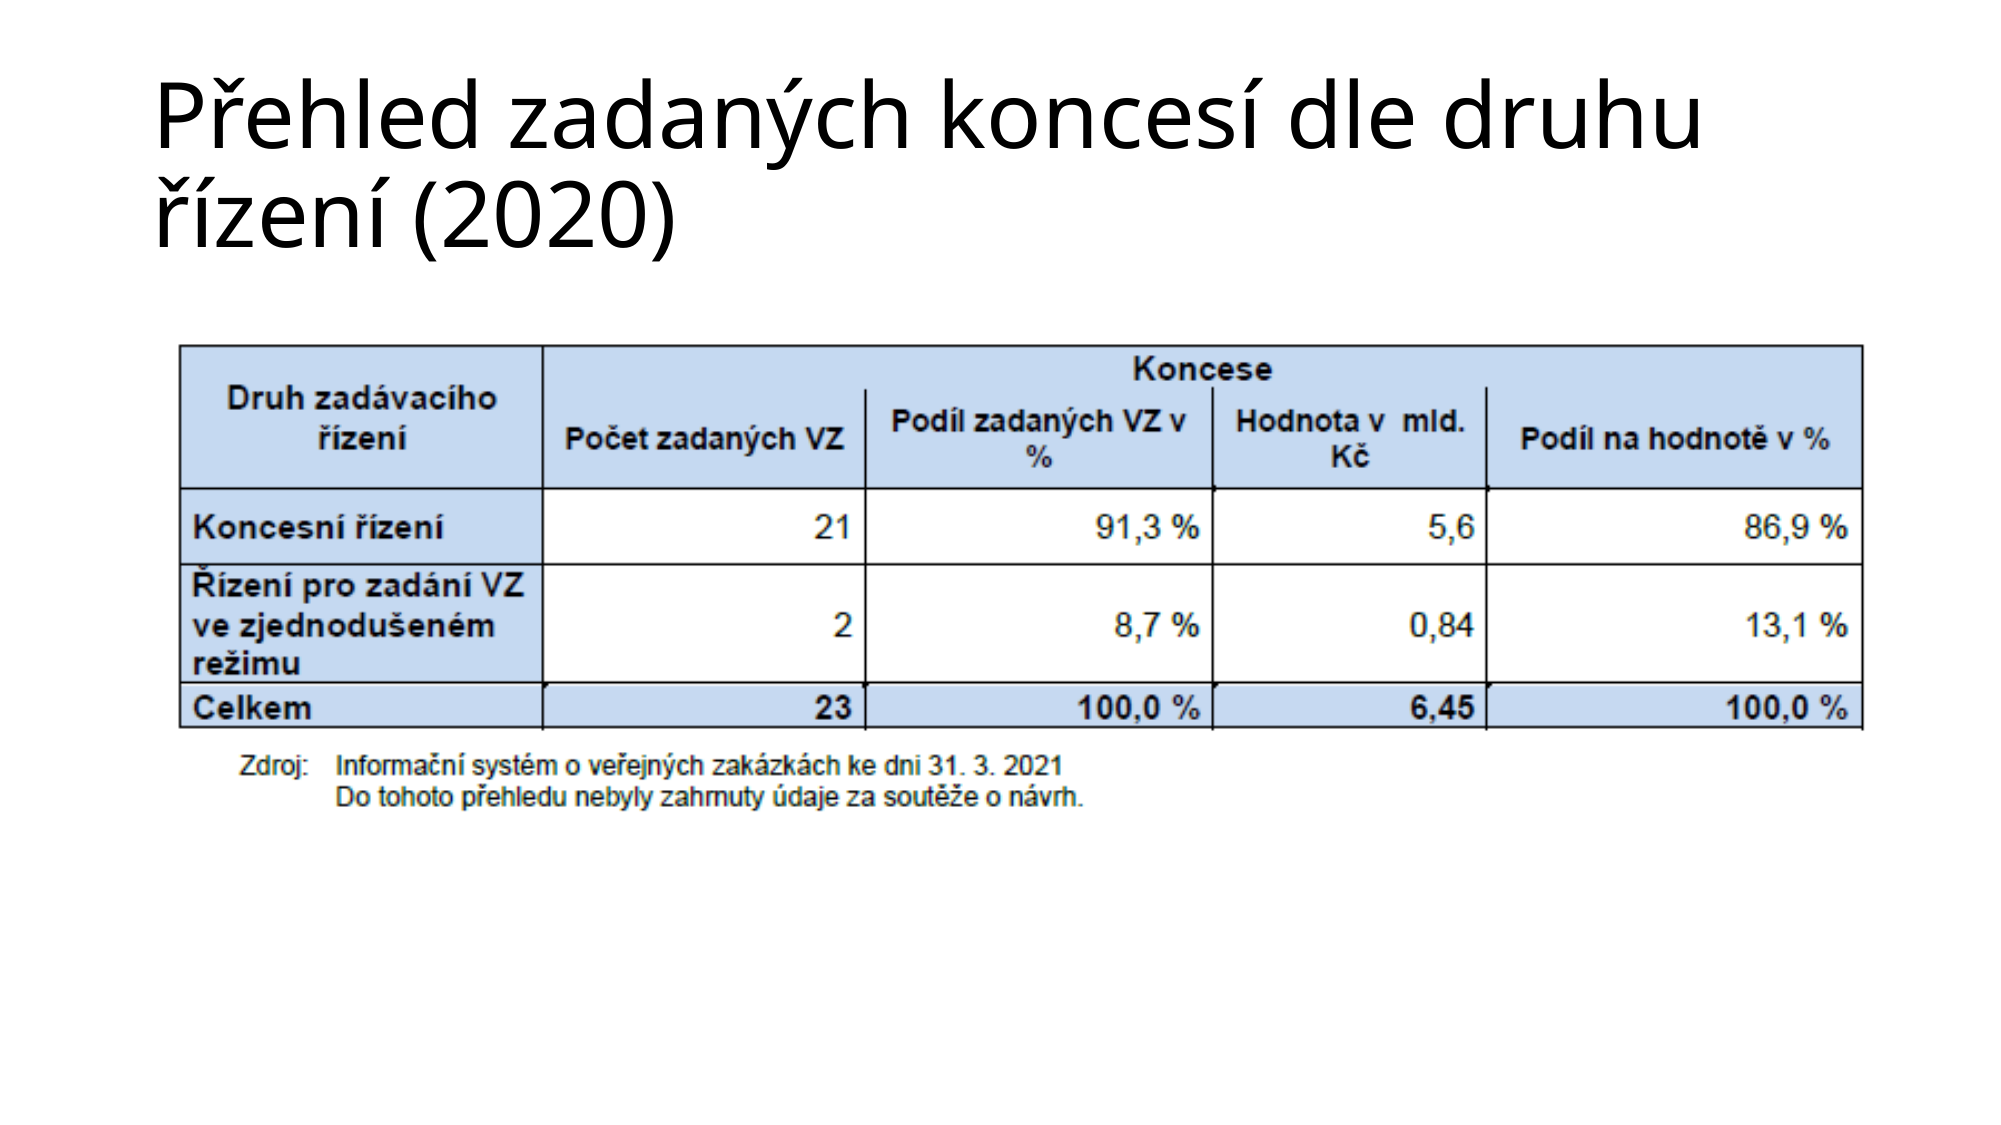

# Přehled zadaných koncesí dle druhu řízení (2020)